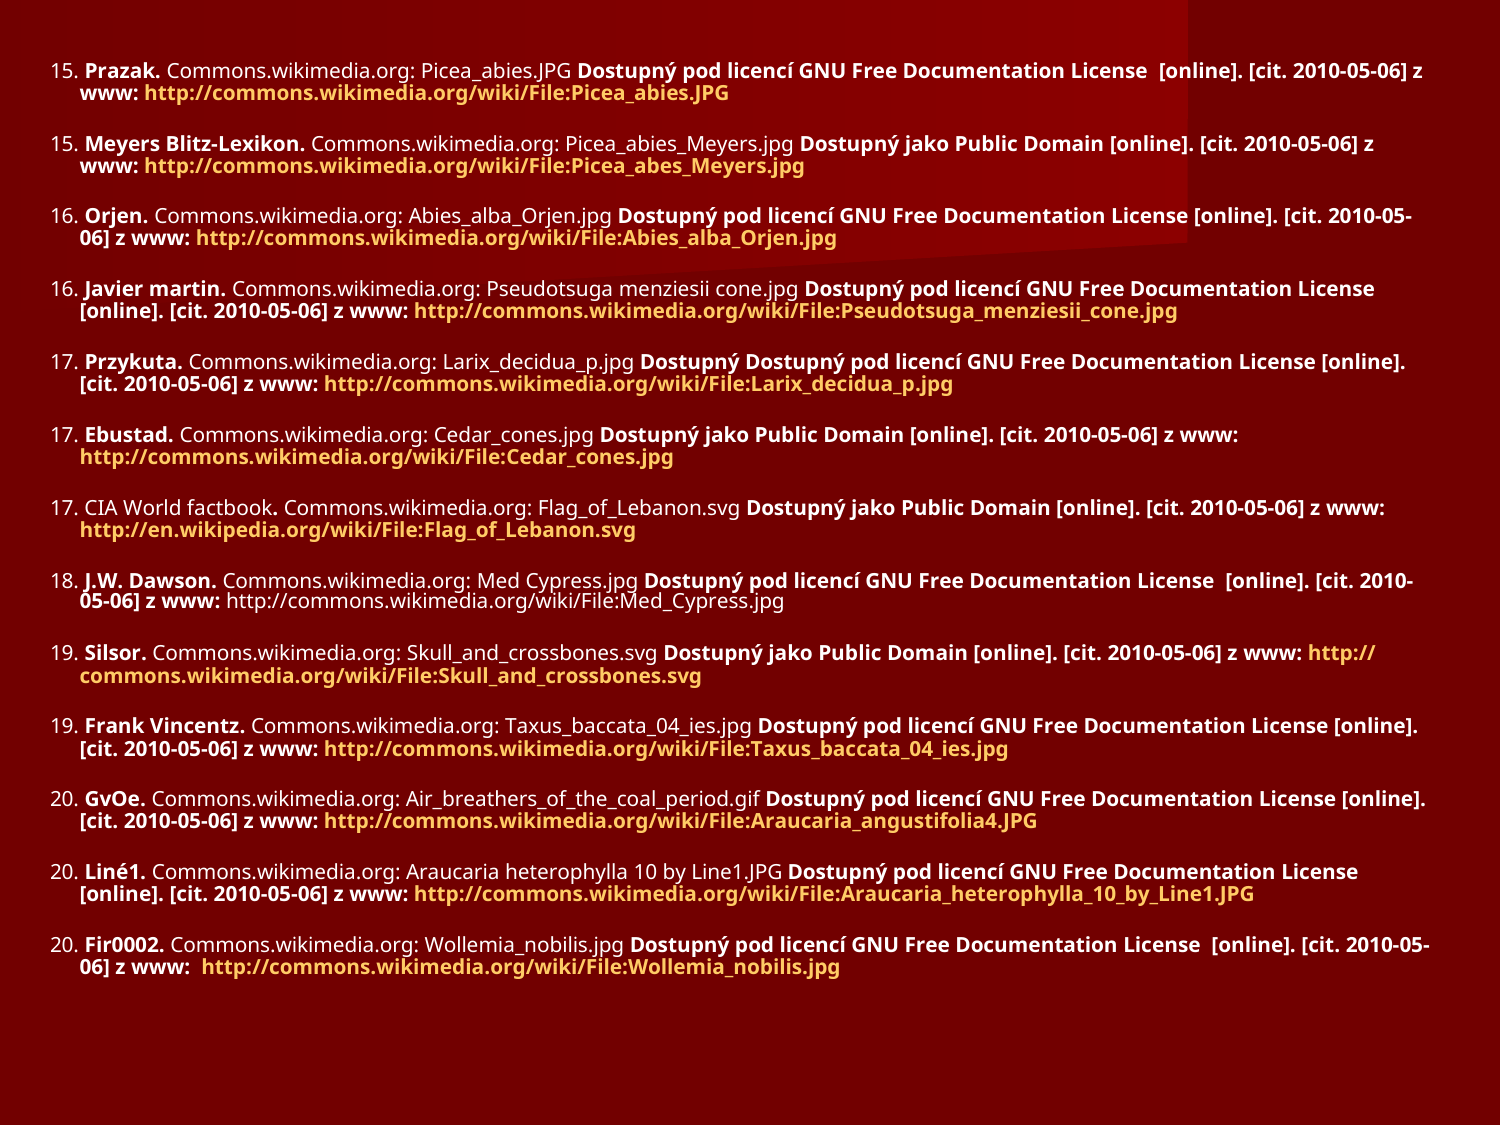

# 15. Prazak. Commons.wikimedia.org: Picea_abies.JPG Dostupný pod licencí GNU Free Documentation License [online]. [cit. 2010-05-06] z www: http://commons.wikimedia.org/wiki/File:Picea_abies.JPG
15. Meyers Blitz-Lexikon. Commons.wikimedia.org: Picea_abies_Meyers.jpg Dostupný jako Public Domain [online]. [cit. 2010-05-06] z www: http://commons.wikimedia.org/wiki/File:Picea_abes_Meyers.jpg
16. Orjen. Commons.wikimedia.org: Abies_alba_Orjen.jpg Dostupný pod licencí GNU Free Documentation License [online]. [cit. 2010-05-06] z www: http://commons.wikimedia.org/wiki/File:Abies_alba_Orjen.jpg
16. Javier martin. Commons.wikimedia.org: Pseudotsuga menziesii cone.jpg Dostupný pod licencí GNU Free Documentation License [online]. [cit. 2010-05-06] z www: http://commons.wikimedia.org/wiki/File:Pseudotsuga_menziesii_cone.jpg
17. Przykuta. Commons.wikimedia.org: Larix_decidua_p.jpg Dostupný Dostupný pod licencí GNU Free Documentation License [online]. [cit. 2010-05-06] z www: http://commons.wikimedia.org/wiki/File:Larix_decidua_p.jpg
17. Ebustad. Commons.wikimedia.org: Cedar_cones.jpg Dostupný jako Public Domain [online]. [cit. 2010-05-06] z www: http://commons.wikimedia.org/wiki/File:Cedar_cones.jpg
17. CIA World factbook. Commons.wikimedia.org: Flag_of_Lebanon.svg Dostupný jako Public Domain [online]. [cit. 2010-05-06] z www: http://en.wikipedia.org/wiki/File:Flag_of_Lebanon.svg
18. J.W. Dawson. Commons.wikimedia.org: Med Cypress.jpg Dostupný pod licencí GNU Free Documentation License [online]. [cit. 2010-05-06] z www: http://commons.wikimedia.org/wiki/File:Med_Cypress.jpg
19. Silsor. Commons.wikimedia.org: Skull_and_crossbones.svg Dostupný jako Public Domain [online]. [cit. 2010-05-06] z www: http://commons.wikimedia.org/wiki/File:Skull_and_crossbones.svg
19. Frank Vincentz. Commons.wikimedia.org: Taxus_baccata_04_ies.jpg Dostupný pod licencí GNU Free Documentation License [online]. [cit. 2010-05-06] z www: http://commons.wikimedia.org/wiki/File:Taxus_baccata_04_ies.jpg
20. GvOe. Commons.wikimedia.org: Air_breathers_of_the_coal_period.gif Dostupný pod licencí GNU Free Documentation License [online]. [cit. 2010-05-06] z www: http://commons.wikimedia.org/wiki/File:Araucaria_angustifolia4.JPG
20. Liné1. Commons.wikimedia.org: Araucaria heterophylla 10 by Line1.JPG Dostupný pod licencí GNU Free Documentation License [online]. [cit. 2010-05-06] z www: http://commons.wikimedia.org/wiki/File:Araucaria_heterophylla_10_by_Line1.JPG
20. Fir0002. Commons.wikimedia.org: Wollemia_nobilis.jpg Dostupný pod licencí GNU Free Documentation License [online]. [cit. 2010-05-06] z www: http://commons.wikimedia.org/wiki/File:Wollemia_nobilis.jpg